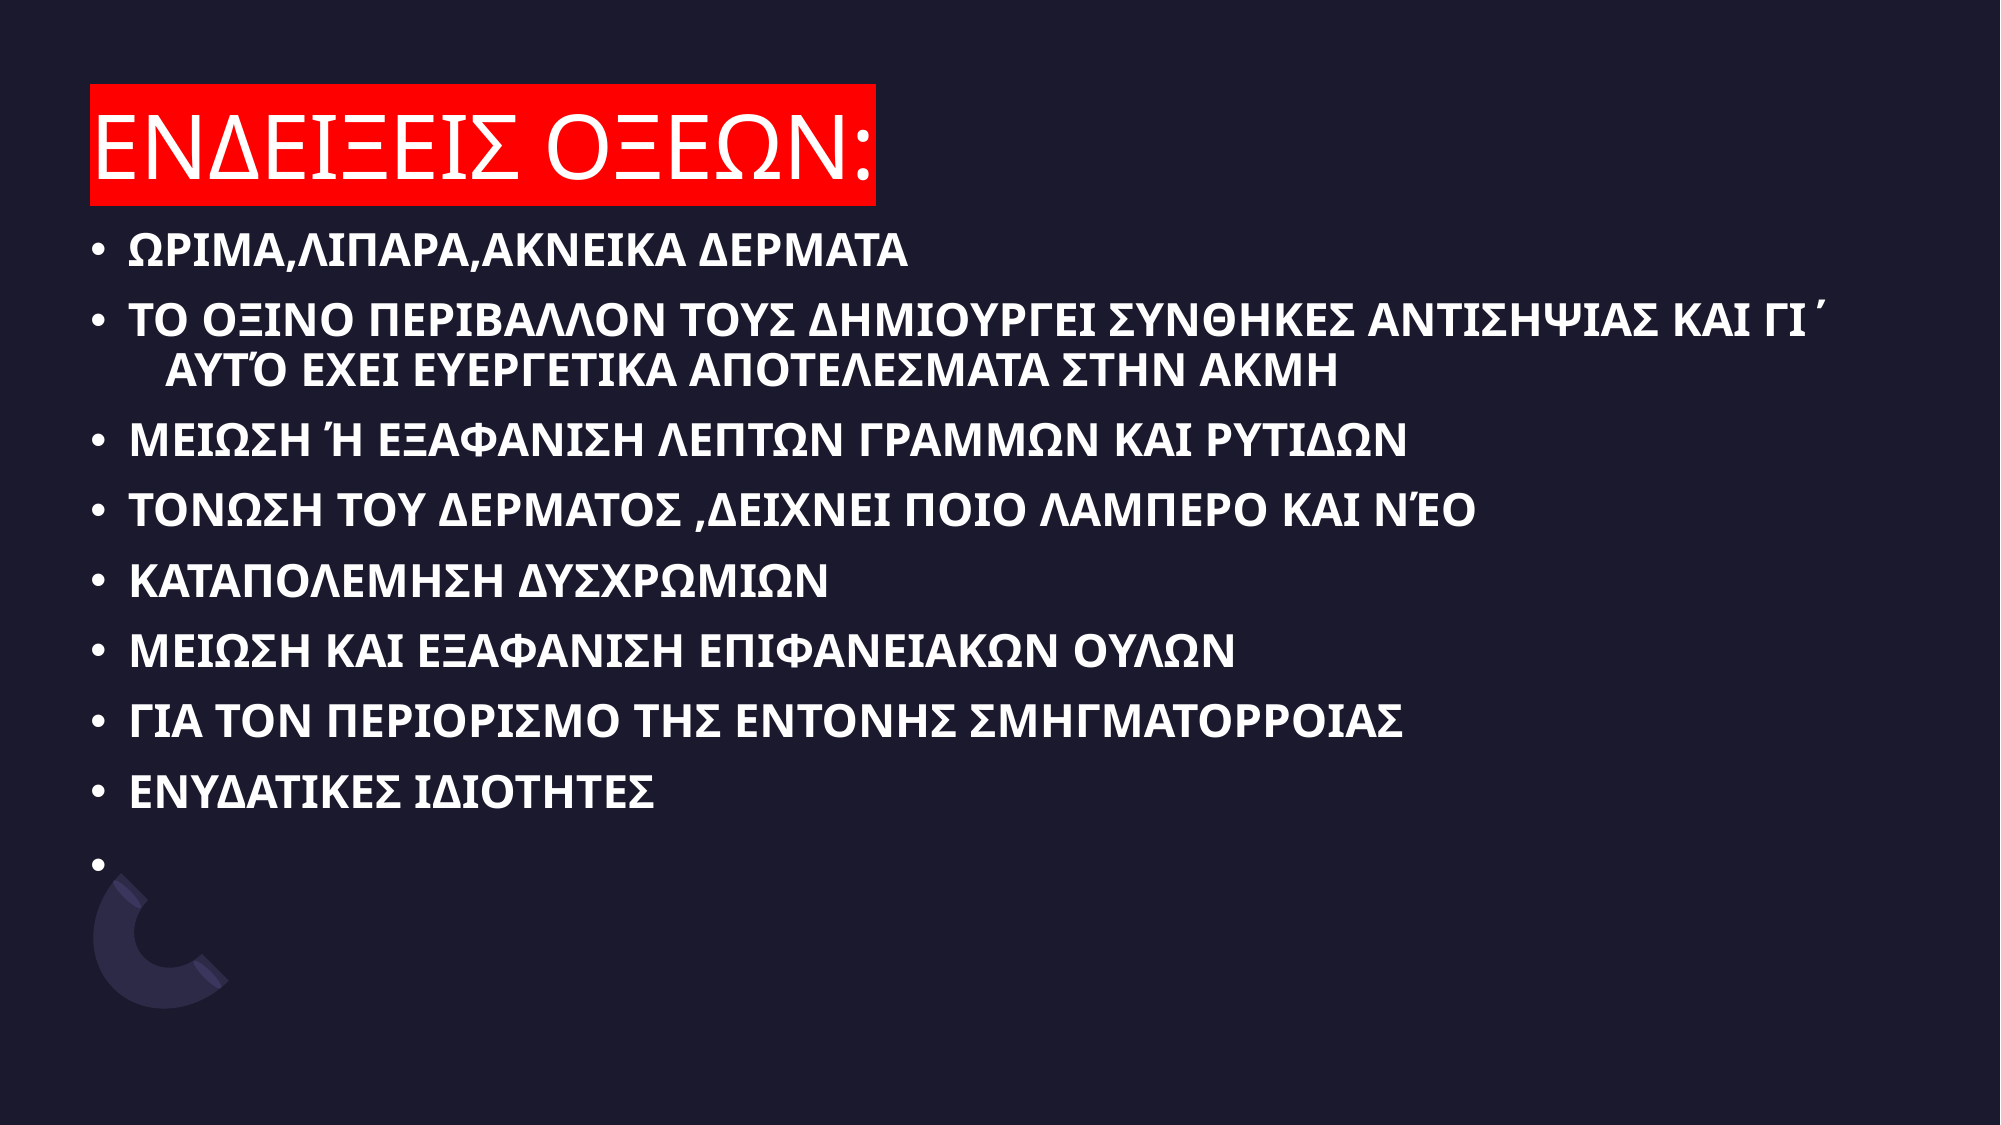

# ΕΝΔΕΙΞΕΙΣ ΟΞΕΩΝ:
ΩΡΙΜΑ,ΛΙΠΑΡΑ,ΑΚΝΕΙΚΑ ΔΕΡΜΑΤΑ
ΤΟ ΟΞΙΝΟ ΠΕΡΙΒΑΛΛΟΝ ΤΟΥΣ ΔΗΜΙΟΥΡΓΕΙ ΣΥΝΘΗΚΕΣ ΑΝΤΙΣΗΨΙΑΣ ΚΑΙ ΓΙ΄ ΑΥΤΌ ΕΧΕΙ ΕΥΕΡΓΕΤΙΚΑ ΑΠΟΤΕΛΕΣΜΑΤΑ ΣΤΗΝ ΑΚΜΗ
ΜΕΙΩΣΗ Ή ΕΞΑΦΑΝΙΣΗ ΛΕΠΤΩΝ ΓΡΑΜΜΩΝ ΚΑΙ ΡΥΤΙΔΩΝ
ΤΟΝΩΣΗ ΤΟΥ ΔΕΡΜΑΤΟΣ ,ΔΕΙΧΝΕΙ ΠΟΙΟ ΛΑΜΠΕΡΟ ΚΑΙ ΝΈΟ
ΚΑΤΑΠΟΛΕΜΗΣΗ ΔΥΣΧΡΩΜΙΩΝ
ΜΕΙΩΣΗ ΚΑΙ ΕΞΑΦΑΝΙΣΗ ΕΠΙΦΑΝΕΙΑΚΩΝ ΟΥΛΩΝ
ΓΙΑ ΤΟΝ ΠΕΡΙΟΡΙΣΜΟ ΤΗΣ ΕΝΤΟΝΗΣ ΣΜΗΓΜΑΤΟΡΡΟΙΑΣ
ΕΝΥΔΑΤΙΚΕΣ ΙΔΙΟΤΗΤΕΣ